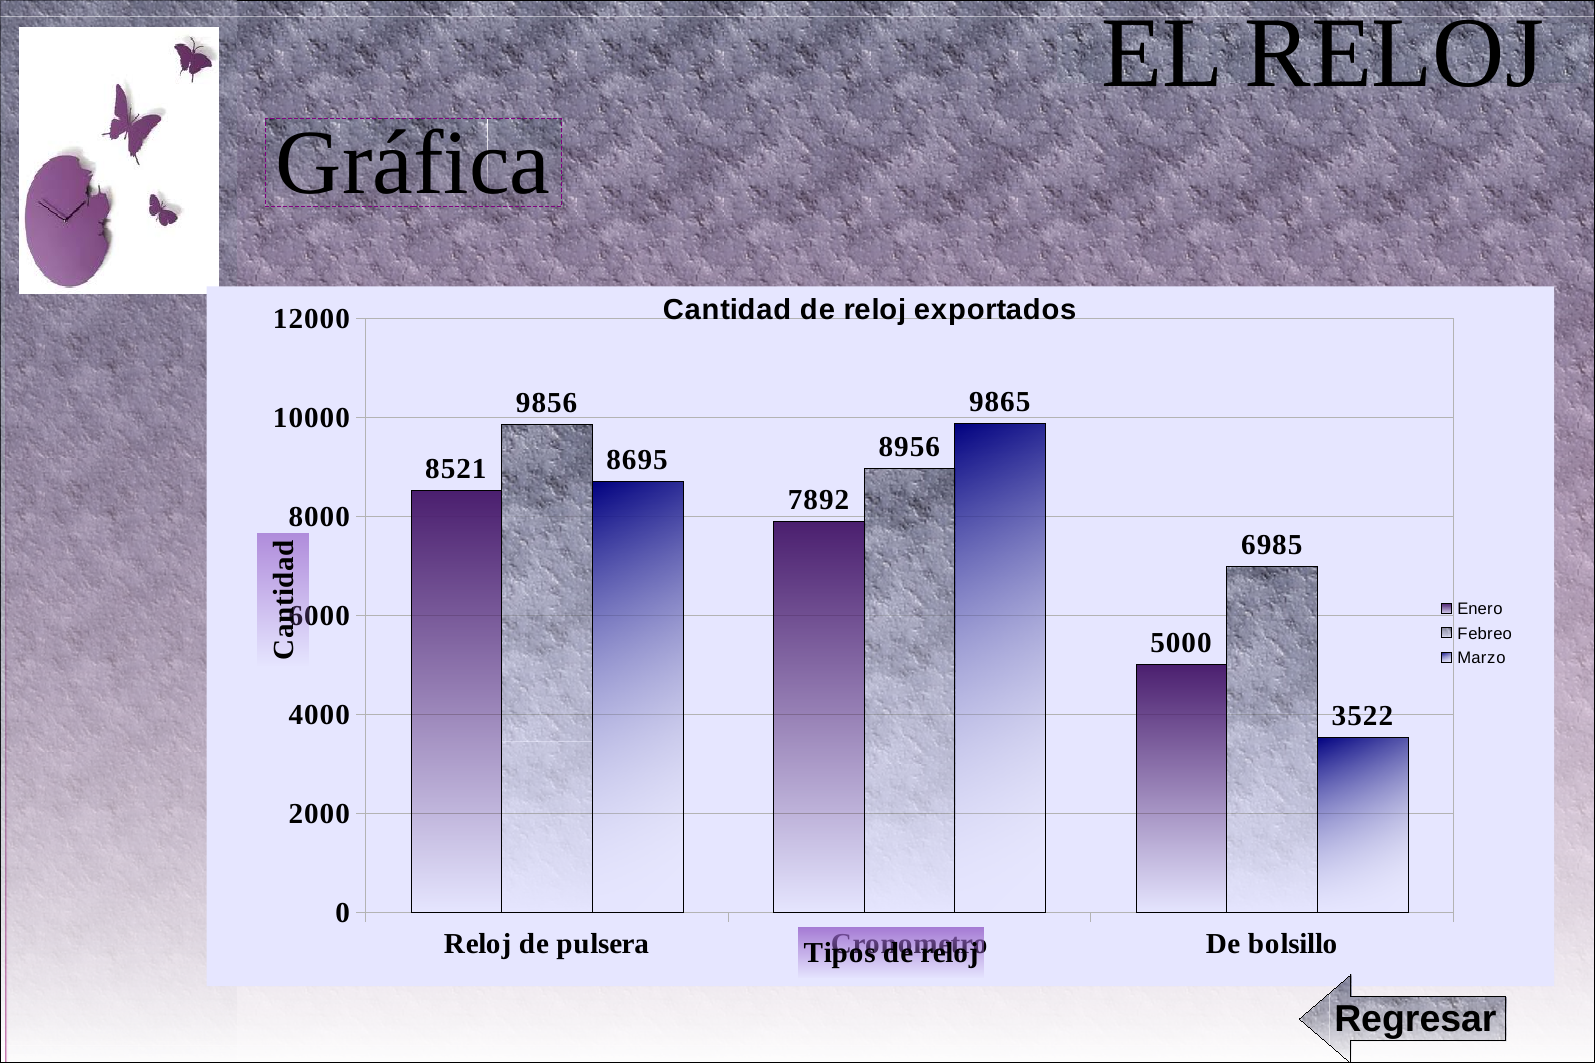

EL RELOJ
Gráfica
### Chart: Cantidad de reloj exportados
| Category | Enero | Febreo | Marzo |
|---|---|---|---|
| Reloj de pulsera | 8521.0 | 9856.0 | 8695.0 |
| Cronometro | 7892.0 | 8956.0 | 9865.0 |
| De bolsillo | 5000.0 | 6985.0 | 3522.0 |Regresar